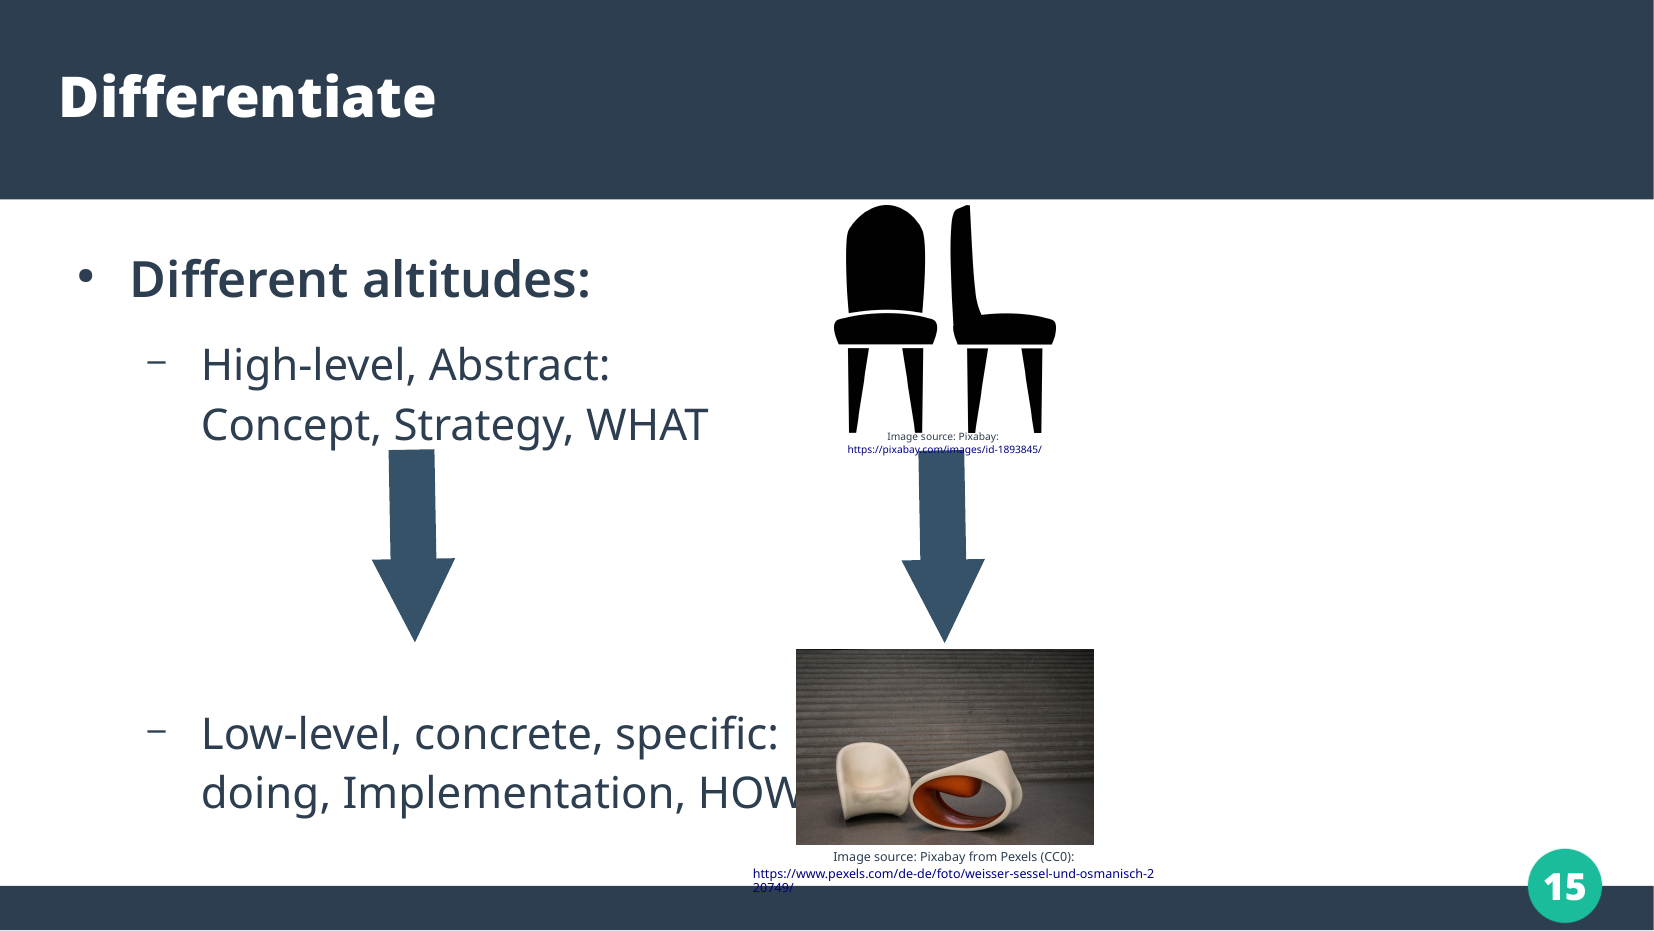

# Differentiate
Different altitudes:
High-level, Abstract:
Concept, Strategy, WHAT
Low-level, concrete, specific:
doing, Implementation, HOW
Image source: Pixabay: https://pixabay.com/images/id-1893845/
Image source: Pixabay from Pexels (CC0): https://www.pexels.com/de-de/foto/weisser-sessel-und-osmanisch-220749/